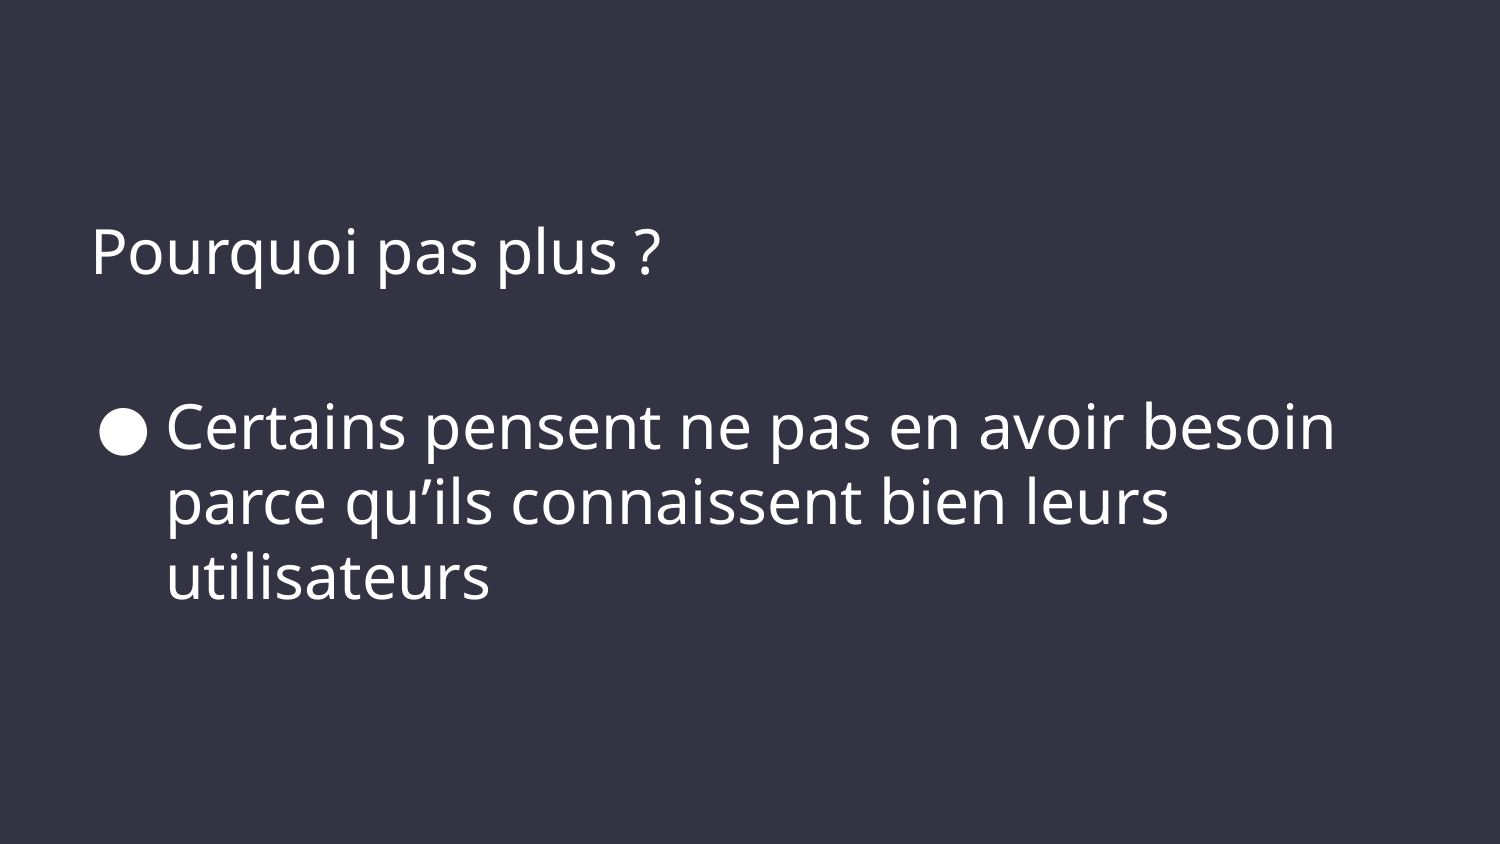

# Pourquoi pas plus ?
Certains pensent ne pas en avoir besoin parce qu’ils connaissent bien leurs utilisateurs